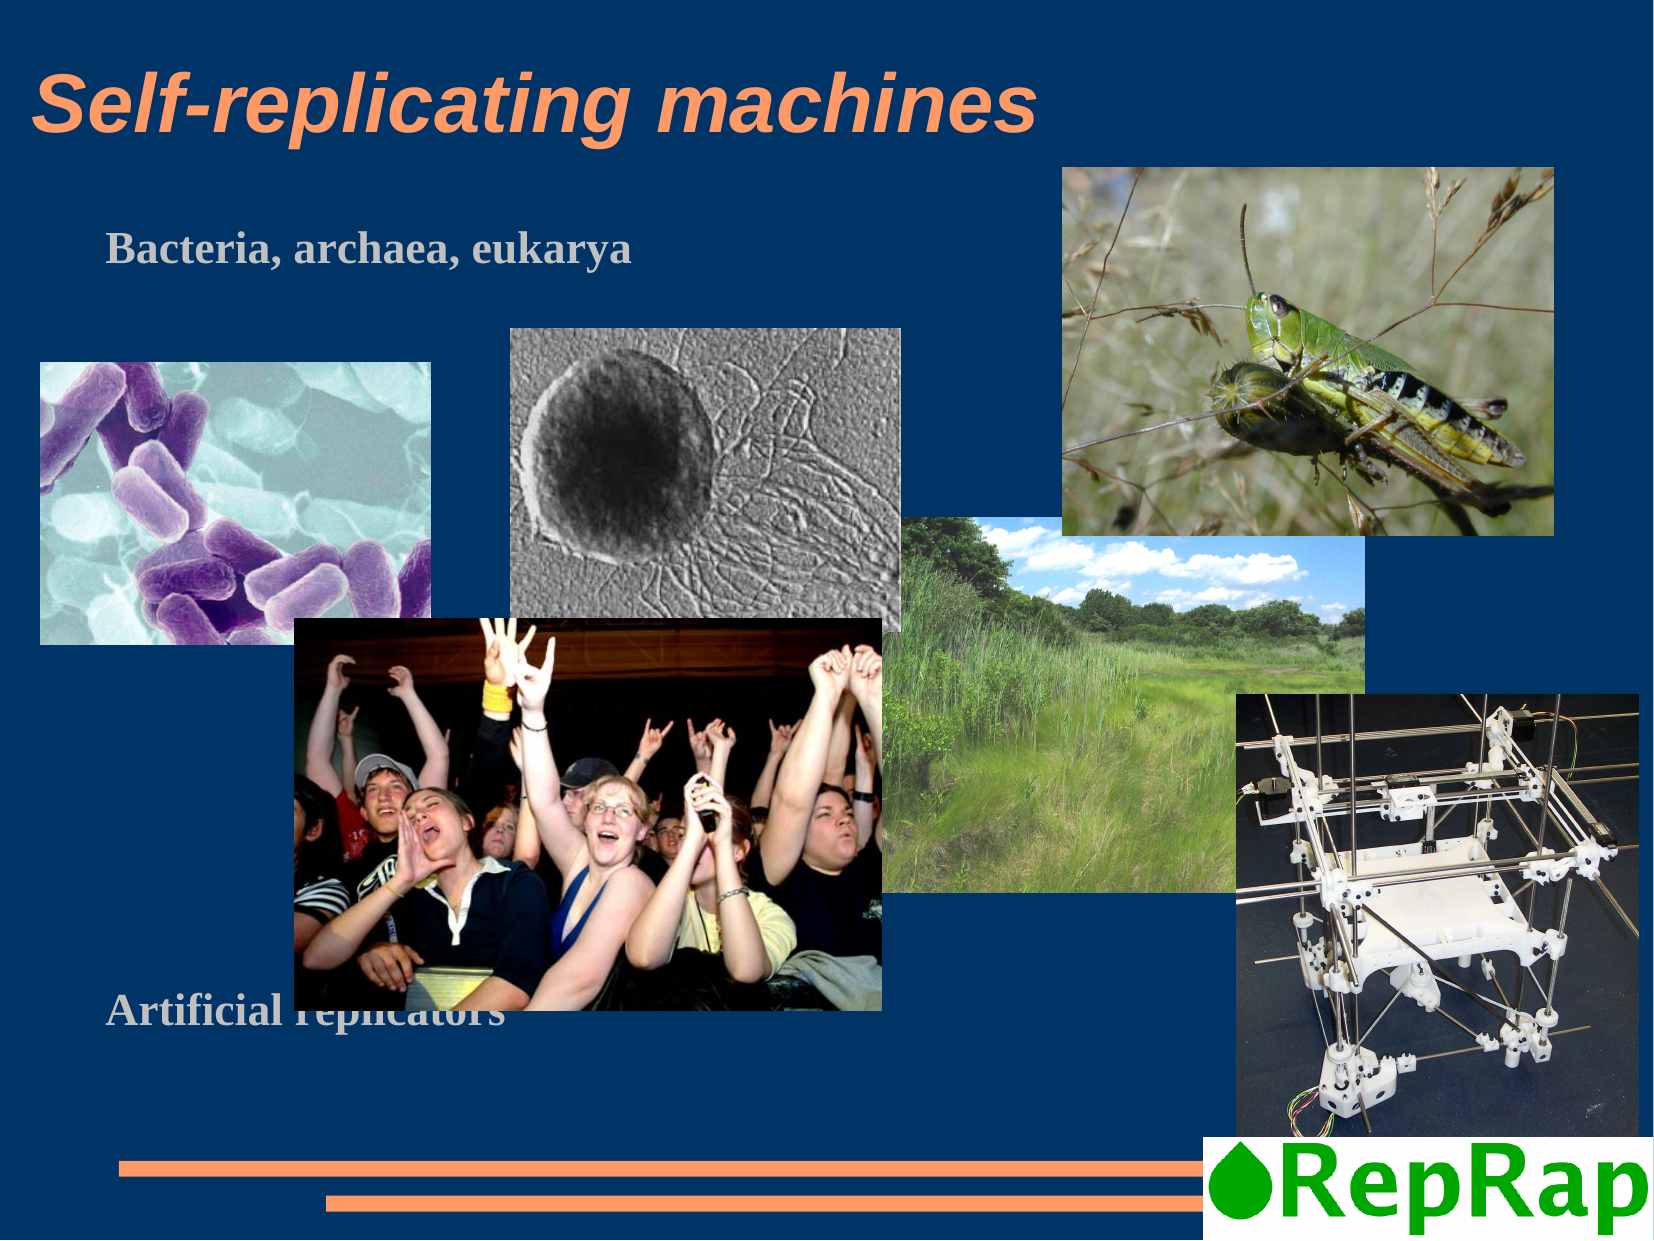

# Self-replicating machines
 Bacteria, archaea, eukarya
 Artificial replicators